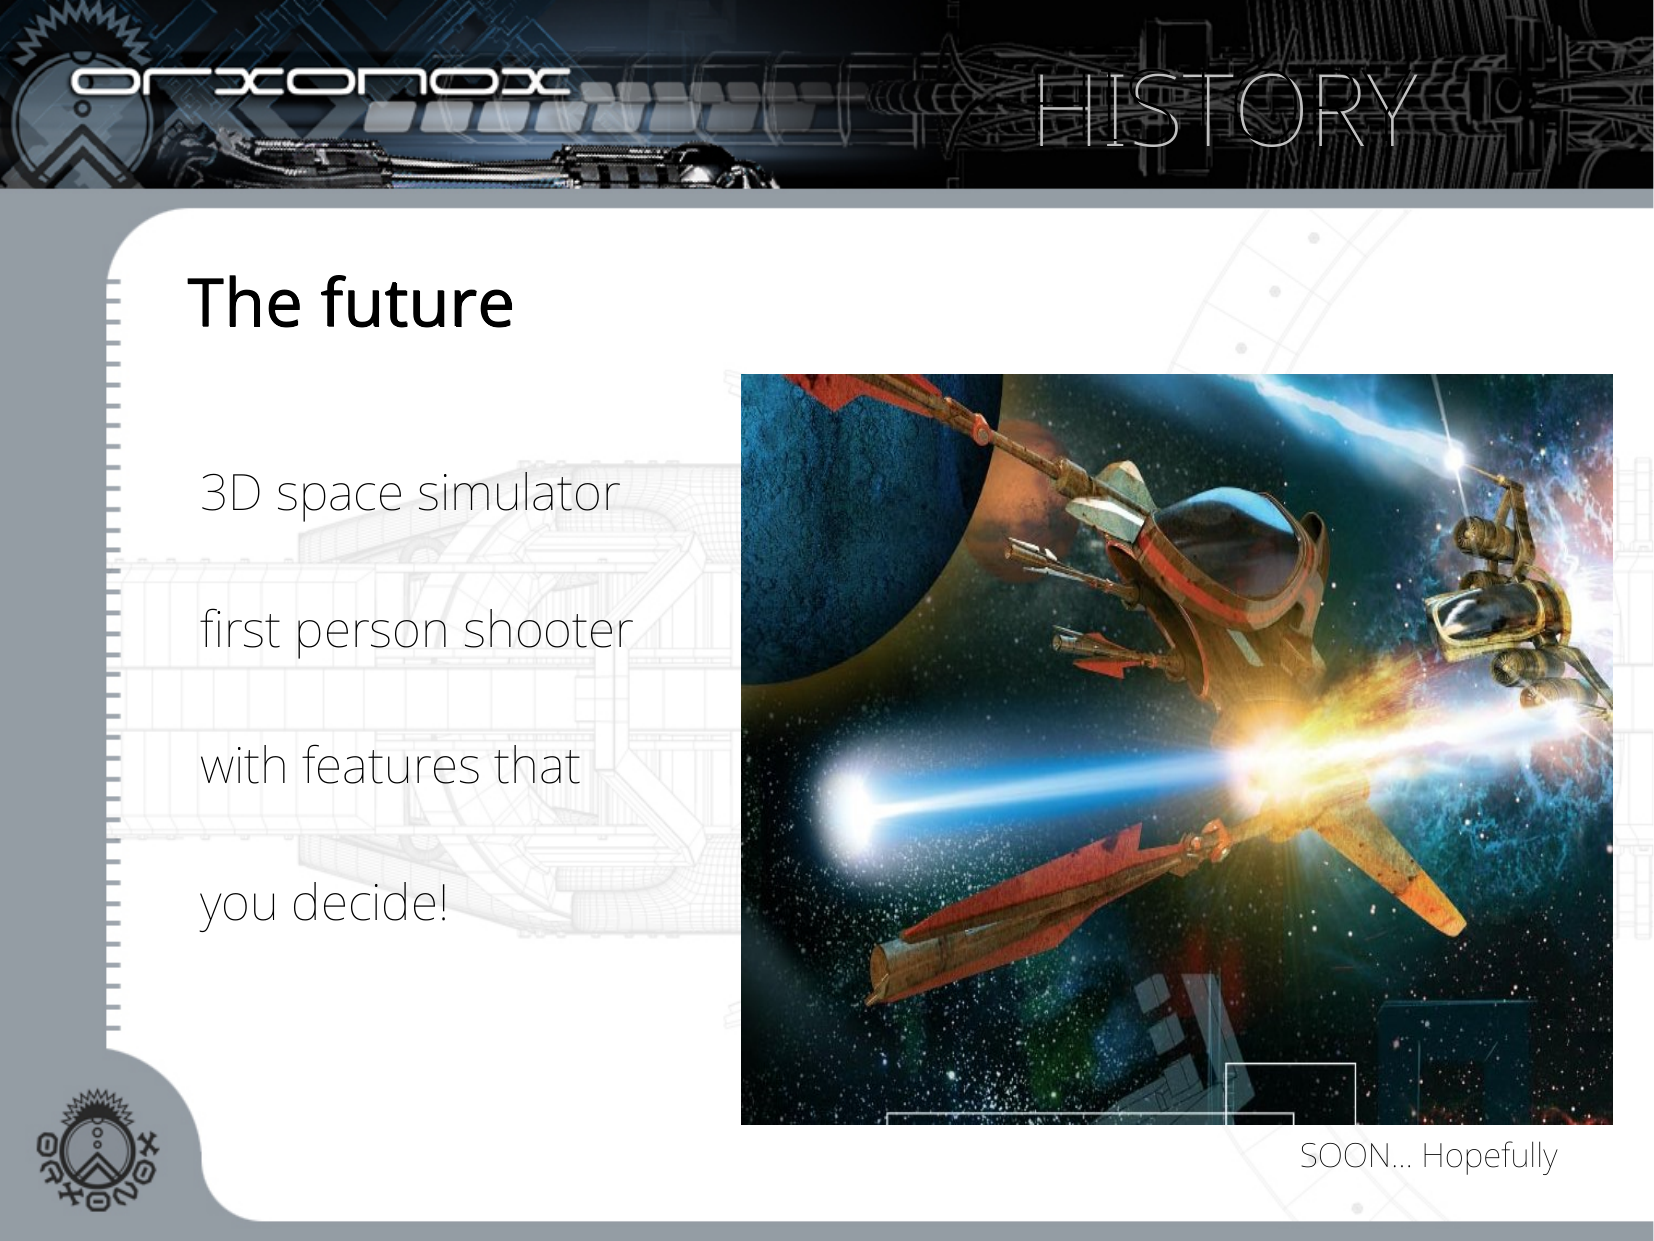

HISTORY
The future
3D space simulator
first person shooter
with features that
you decide!
SOON... Hopefully